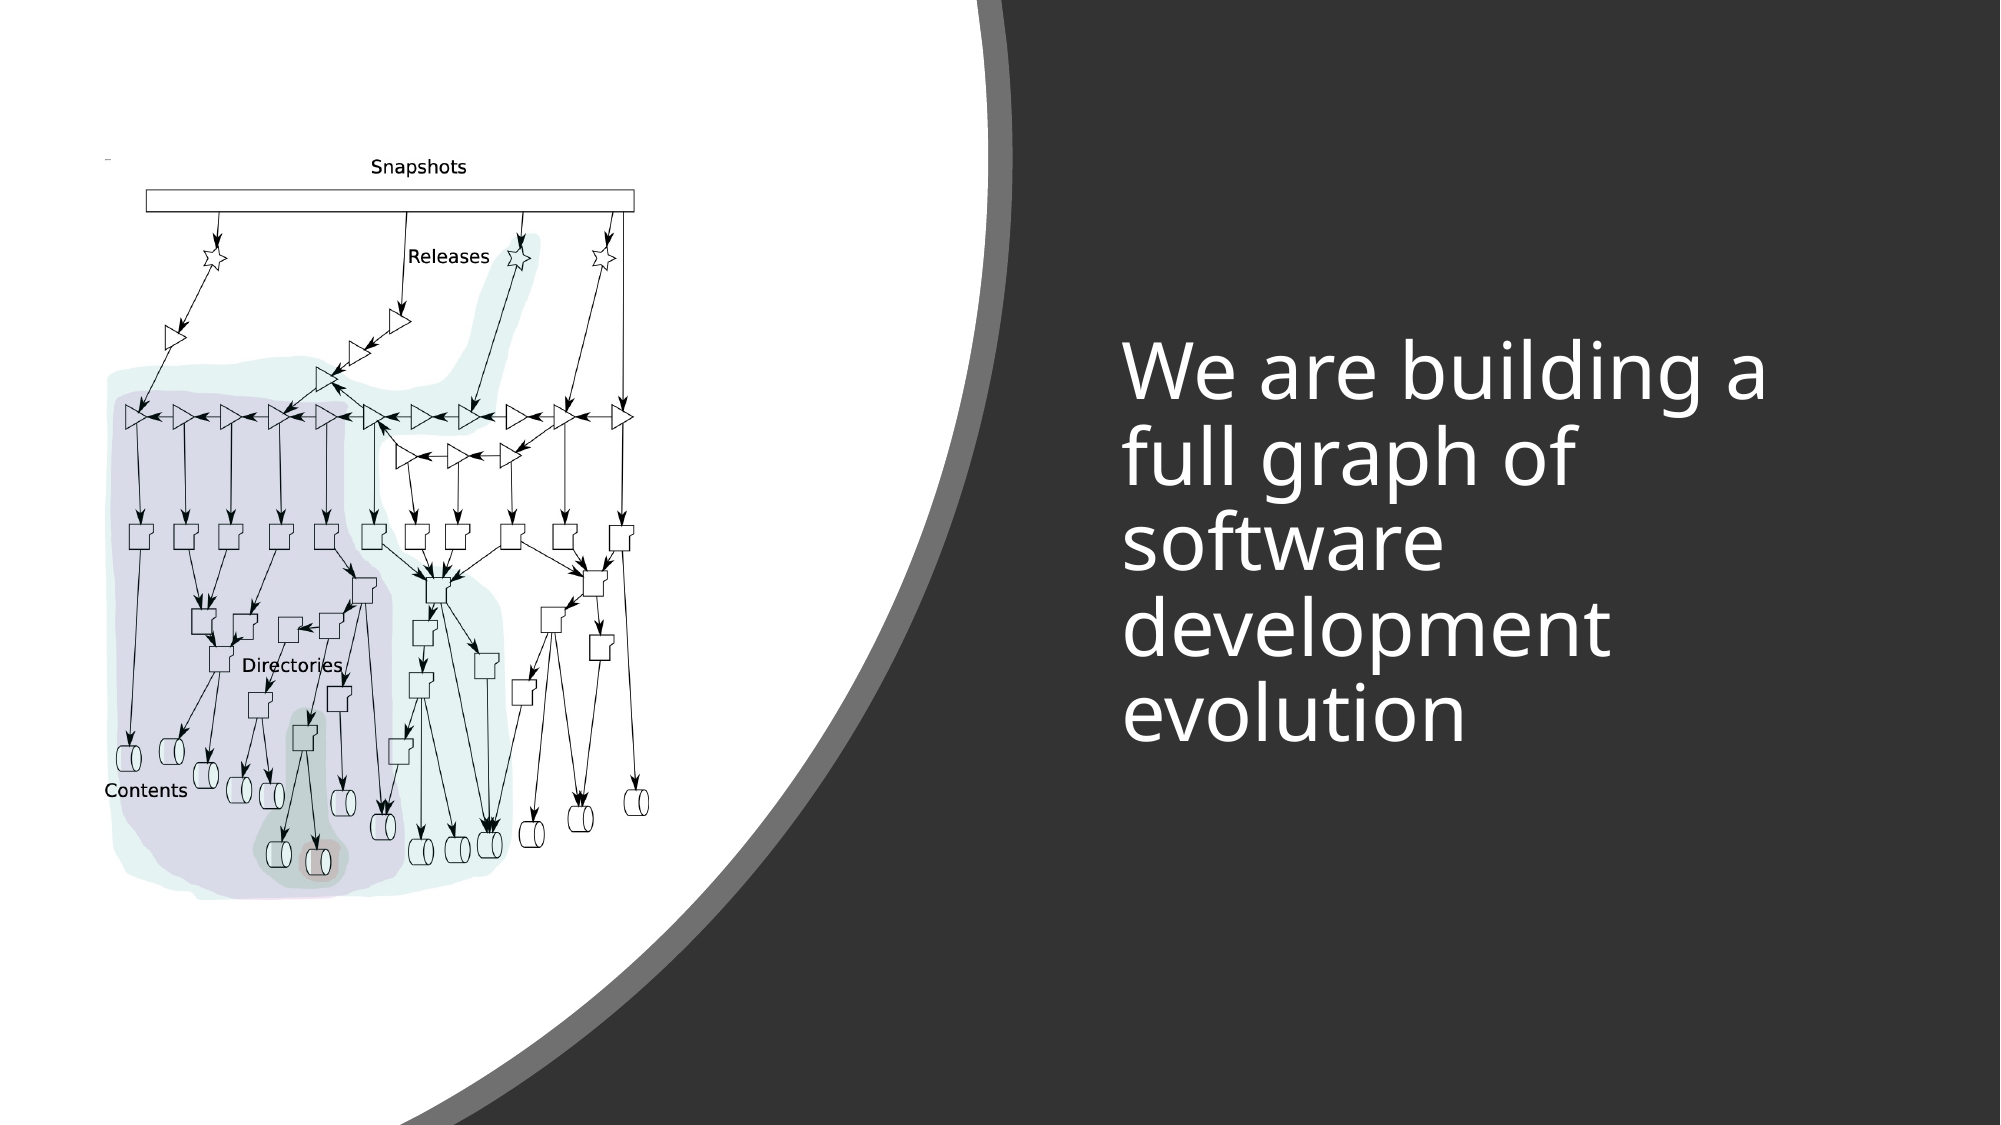

# We are building a full graph of software development evolution